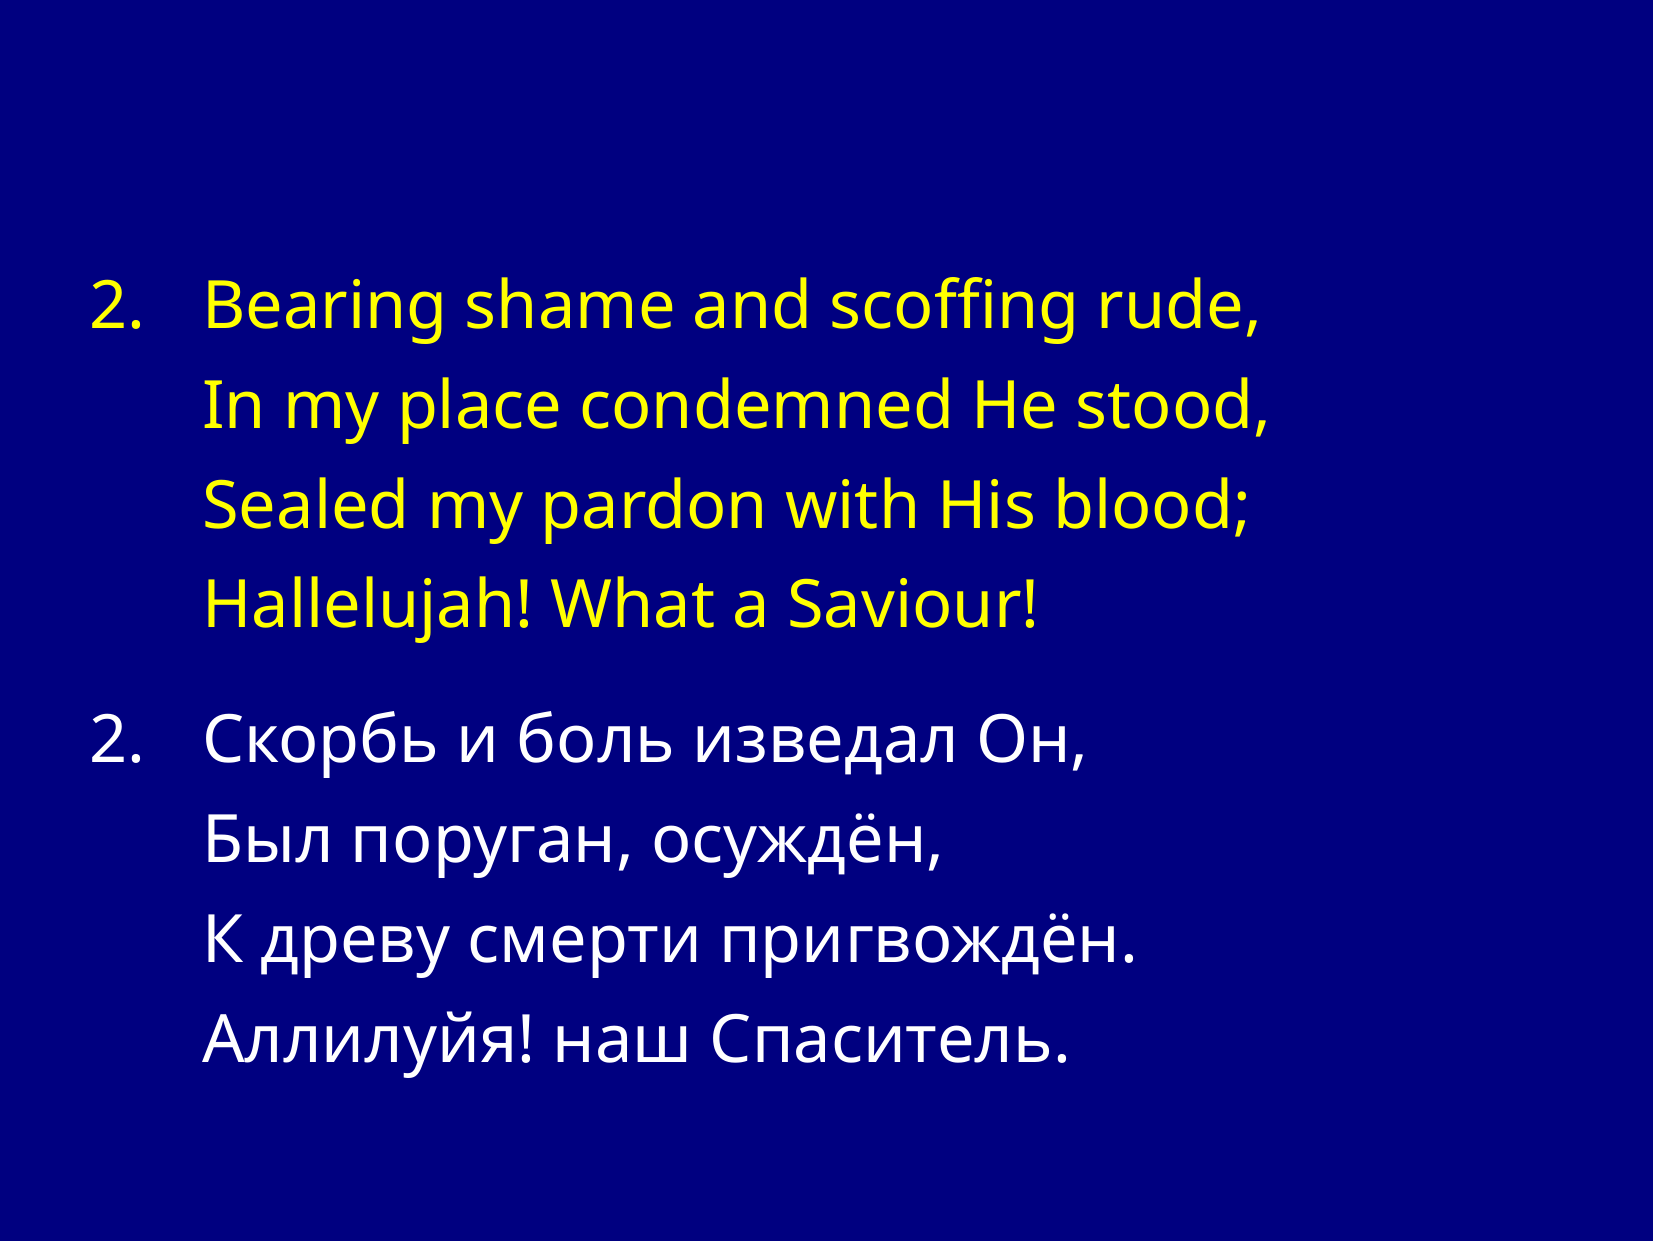

2.	Bearing shame and scoffing rude,
	In my place condemned He stood,
	Sealed my pardon with His blood;
	Hallelujah! What a Saviour!
2.	Скорбь и боль изведал Он,
	Был поруган, осуждён,
	К древу смерти пригвождён.
	Аллилуйя! наш Спаситель.